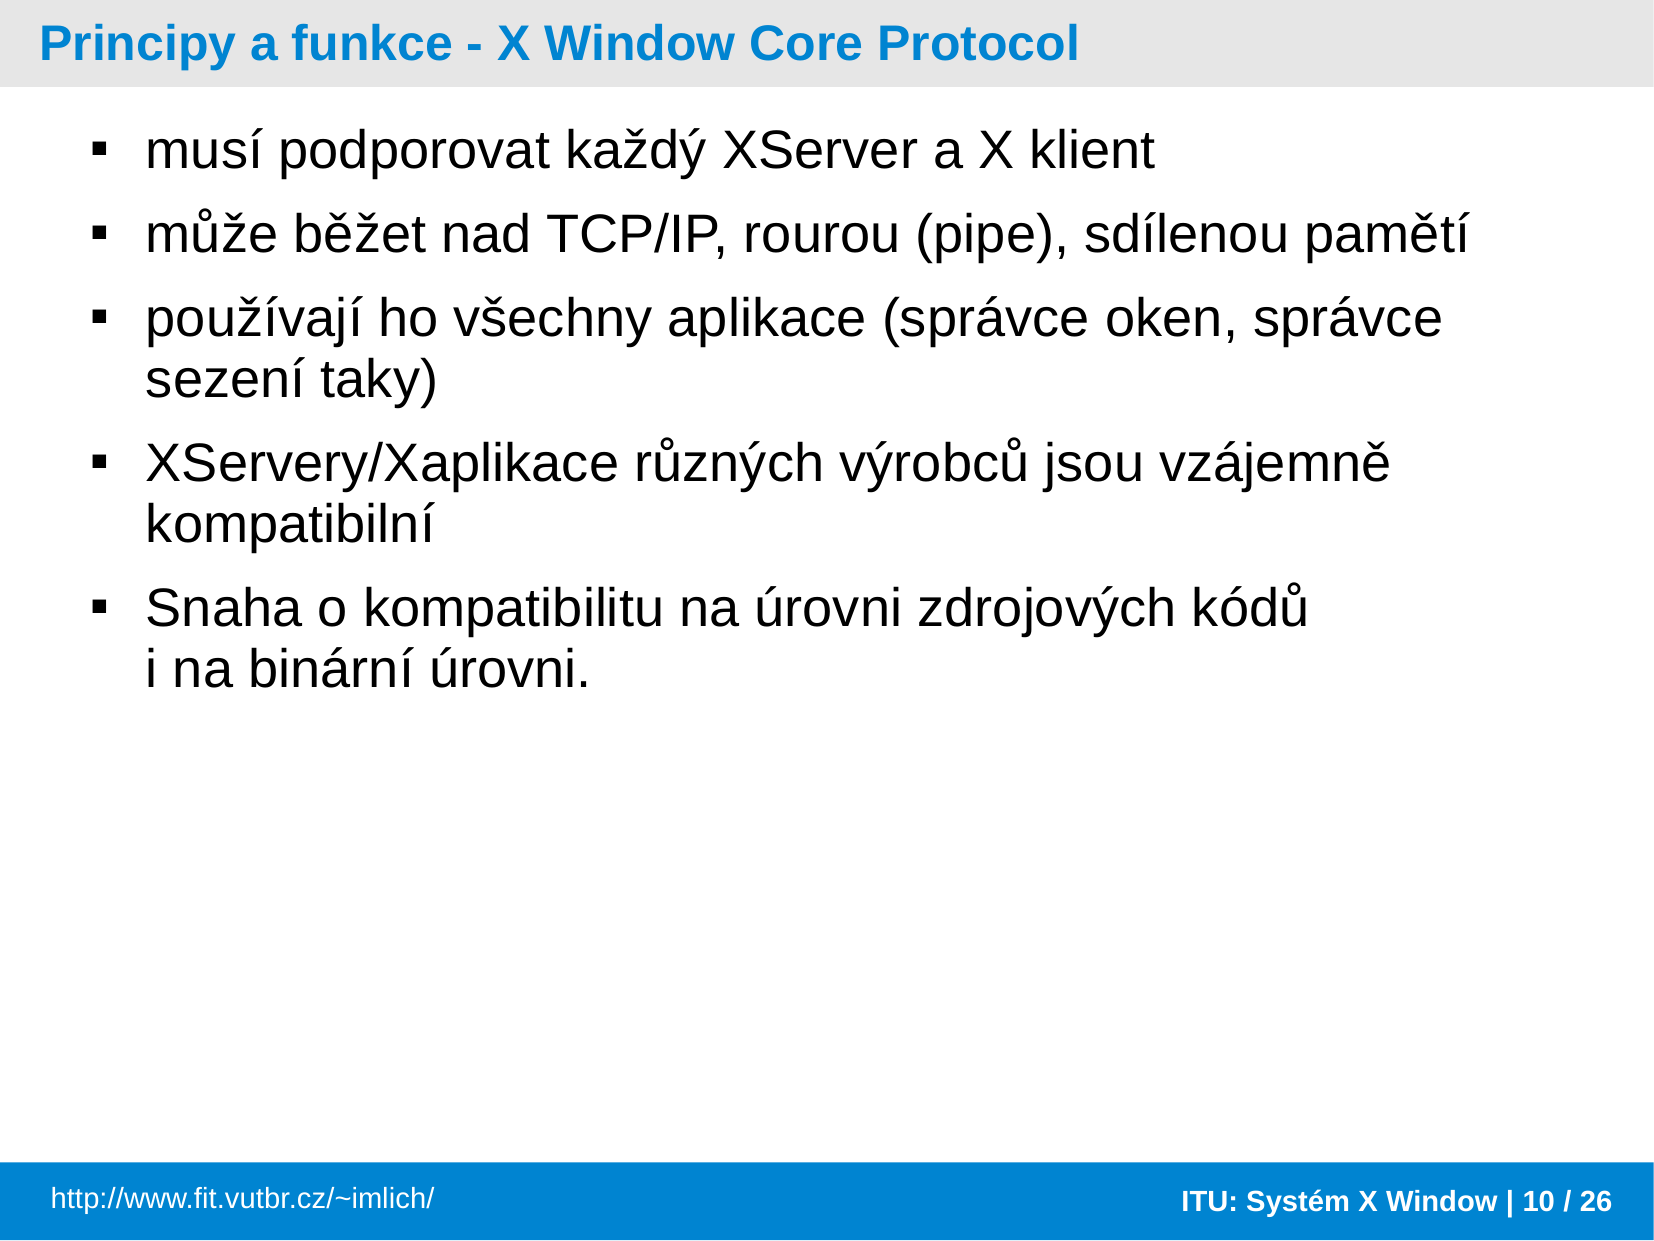

# Principy a funkce - X Window Core Protocol
musí podporovat každý XServer a X klient
může běžet nad TCP/IP, rourou (pipe), sdílenou pamětí
používají ho všechny aplikace (správce oken, správce sezení taky)
XServery/Xaplikace různých výrobců jsou vzájemně kompatibilní
Snaha o kompatibilitu na úrovni zdrojových kódů i na binární úrovni.